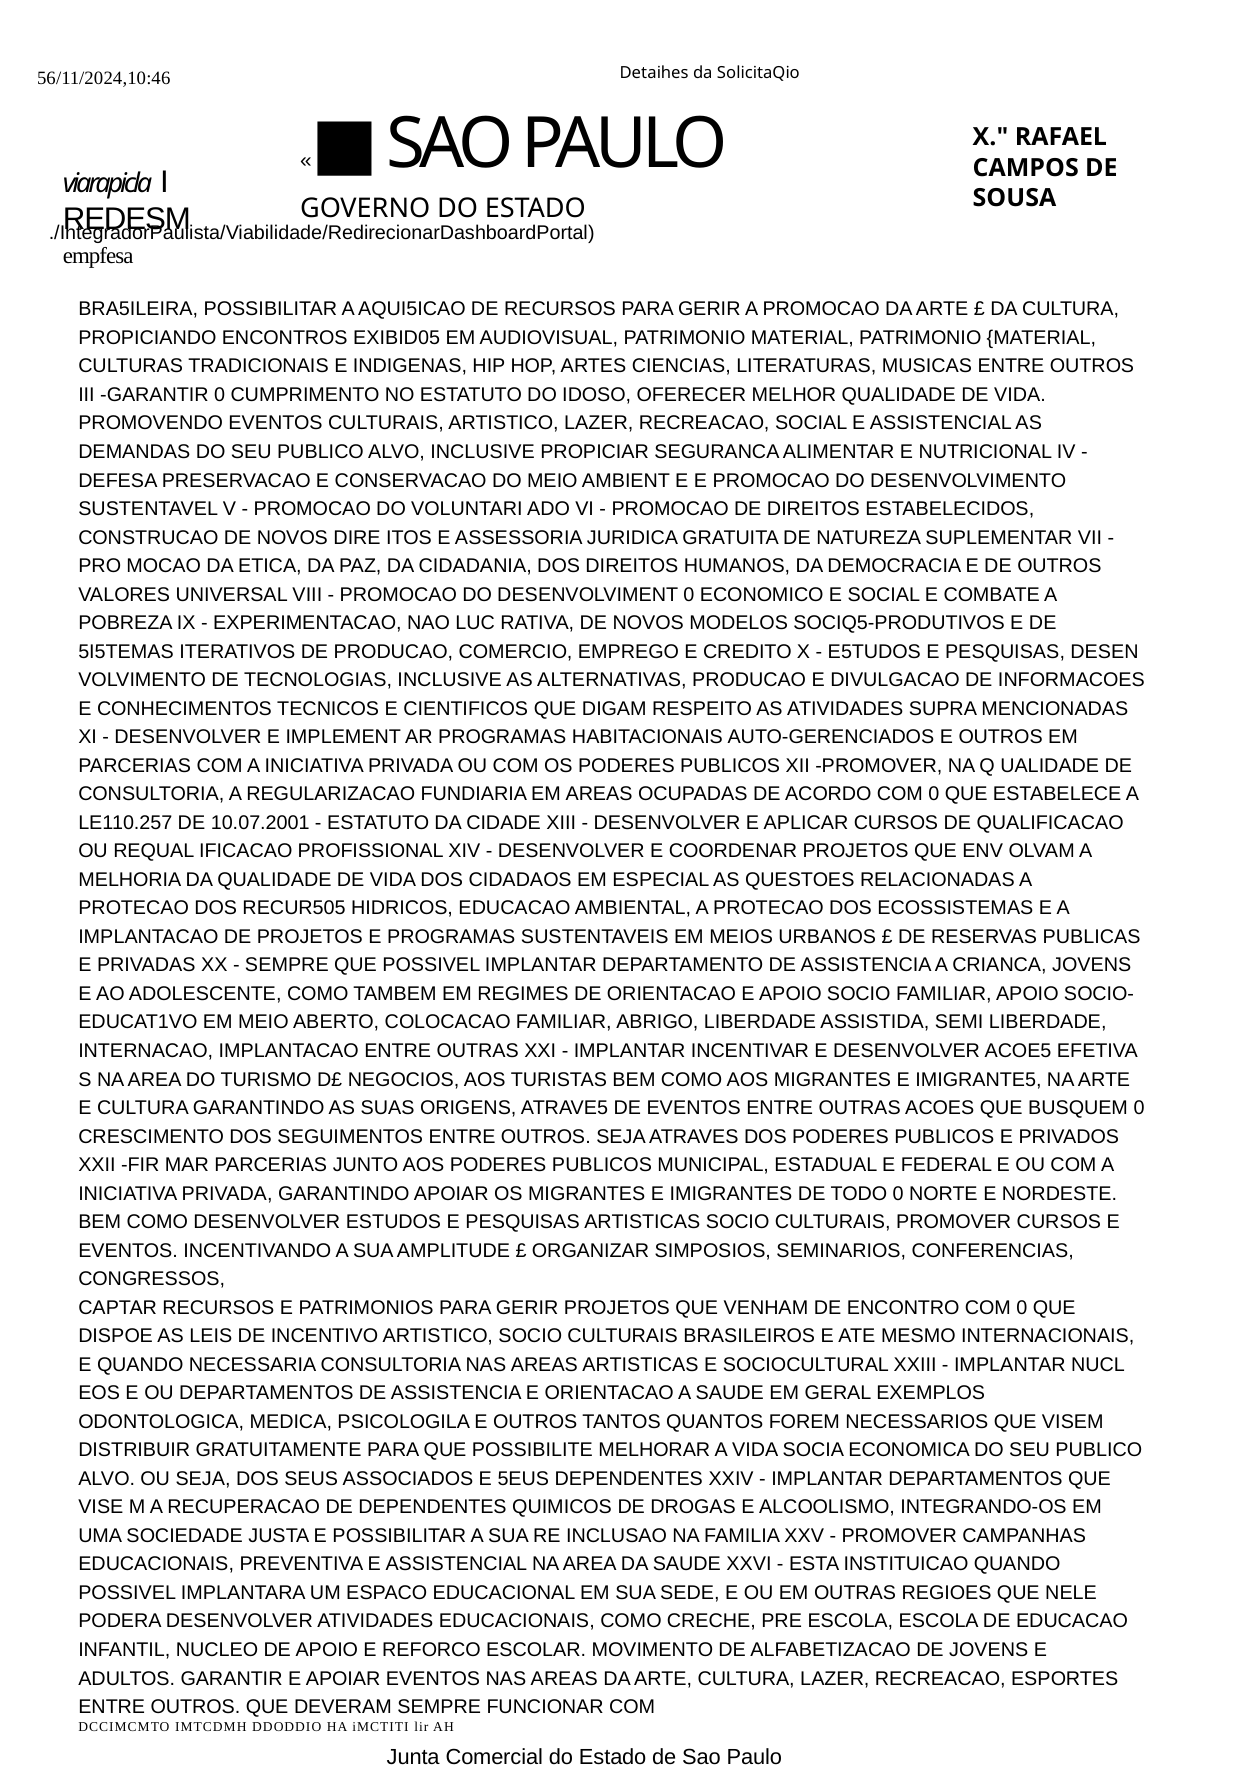

Detaihes da SolicitaQio
56/11/2024,10:46
«■ SAO PAULO
GOVERNO DO ESTADO
X." RAFAEL
CAMPOS DE
SOUSA
viarapicla I redesm
empfesa
./IntegradorPaulista/Viabilidade/RedirecionarDashboardPortal)
BRA5ILEIRA, POSSIBILITAR A AQUI5ICAO DE RECURSOS PARA GERIR A PROMOCAO DA ARTE £ DA CULTURA, PROPICIANDO ENCONTROS EXIBID05 EM AUDIOVISUAL, PATRIMONIO MATERIAL, PATRIMONIO {MATERIAL, CULTURAS TRADICIONAIS E INDIGENAS, HIP HOP, ARTES CIENCIAS, LITERATURAS, MUSICAS ENTRE OUTROS III -GARANTIR 0 CUMPRIMENTO NO ESTATUTO DO IDOSO, OFERECER MELHOR QUALIDADE DE VIDA. PROMOVENDO EVENTOS CULTURAIS, ARTISTICO, LAZER, RECREACAO, SOCIAL E ASSISTENCIAL AS DEMANDAS DO SEU PUBLICO ALVO, INCLUSIVE PROPICIAR SEGURANCA ALIMENTAR E NUTRICIONAL IV - DEFESA PRESERVACAO E CONSERVACAO DO MEIO AMBIENT E E PROMOCAO DO DESENVOLVIMENTO SUSTENTAVEL V - PROMOCAO DO VOLUNTARI ADO VI - PROMOCAO DE DIREITOS ESTABELECIDOS, CONSTRUCAO DE NOVOS DIRE ITOS E ASSESSORIA JURIDICA GRATUITA DE NATUREZA SUPLEMENTAR VII - PRO MOCAO DA ETICA, DA PAZ, DA CIDADANIA, DOS DIREITOS HUMANOS, DA DEMOCRACIA E DE OUTROS VALORES UNIVERSAL VIII - PROMOCAO DO DESENVOLVIMENT 0 ECONOMICO E SOCIAL E COMBATE A POBREZA IX - EXPERIMENTACAO, NAO LUC RATIVA, DE NOVOS MODELOS SOCIQ5-PRODUTIVOS E DE 5I5TEMAS ITERATIVOS DE PRODUCAO, COMERCIO, EMPREGO E CREDITO X - E5TUDOS E PESQUISAS, DESEN VOLVIMENTO DE TECNOLOGIAS, INCLUSIVE AS ALTERNATIVAS, PRODUCAO E DIVULGACAO DE INFORMACOES E CONHECIMENTOS TECNICOS E CIENTIFICOS QUE DIGAM RESPEITO AS ATIVIDADES SUPRA MENCIONADAS XI - DESENVOLVER E IMPLEMENT AR PROGRAMAS HABITACIONAIS AUTO-GERENCIADOS E OUTROS EM PARCERIAS COM A INICIATIVA PRIVADA OU COM OS PODERES PUBLICOS XII -PROMOVER, NA Q UALIDADE DE CONSULTORIA, A REGULARIZACAO FUNDIARIA EM AREAS OCUPADAS DE ACORDO COM 0 QUE ESTABELECE A LE110.257 DE 10.07.2001 - ESTATUTO DA CIDADE XIII - DESENVOLVER E APLICAR CURSOS DE QUALIFICACAO OU REQUAL IFICACAO PROFISSIONAL XIV - DESENVOLVER E COORDENAR PROJETOS QUE ENV OLVAM A MELHORIA DA QUALIDADE DE VIDA DOS CIDADAOS EM ESPECIAL AS QUESTOES RELACIONADAS A PROTECAO DOS RECUR505 HIDRICOS, EDUCACAO AMBIENTAL, A PROTECAO DOS ECOSSISTEMAS E A IMPLANTACAO DE PROJETOS E PROGRAMAS SUSTENTAVEIS EM MEIOS URBANOS £ DE RESERVAS PUBLICAS E PRIVADAS XX - SEMPRE QUE POSSIVEL IMPLANTAR DEPARTAMENTO DE ASSISTENCIA A CRIANCA, JOVENS E AO ADOLESCENTE, COMO TAMBEM EM REGIMES DE ORIENTACAO E APOIO SOCIO FAMILIAR, APOIO SOCIO-EDUCAT1VO EM MEIO ABERTO, COLOCACAO FAMILIAR, ABRIGO, LIBERDADE ASSISTIDA, SEMI LIBERDADE, INTERNACAO, IMPLANTACAO ENTRE OUTRAS XXI - IMPLANTAR INCENTIVAR E DESENVOLVER ACOE5 EFETIVA S NA AREA DO TURISMO D£ NEGOCIOS, AOS TURISTAS BEM COMO AOS MIGRANTES E IMIGRANTE5, NA ARTE E CULTURA GARANTINDO AS SUAS ORIGENS, ATRAVE5 DE EVENTOS ENTRE OUTRAS ACOES QUE BUSQUEM 0 CRESCIMENTO DOS SEGUIMENTOS ENTRE OUTROS. SEJA ATRAVES DOS PODERES PUBLICOS E PRIVADOS XXII -FIR MAR PARCERIAS JUNTO AOS PODERES PUBLICOS MUNICIPAL, ESTADUAL E FEDERAL E OU COM A INICIATIVA PRIVADA, GARANTINDO APOIAR OS MIGRANTES E IMIGRANTES DE TODO 0 NORTE E NORDESTE. BEM COMO DESENVOLVER ESTUDOS E PESQUISAS ARTISTICAS SOCIO CULTURAIS, PROMOVER CURSOS E EVENTOS. INCENTIVANDO A SUA AMPLITUDE £ ORGANIZAR SIMPOSIOS, SEMINARIOS, CONFERENCIAS, CONGRESSOS,
CAPTAR RECURSOS E PATRIMONIOS PARA GERIR PROJETOS QUE VENHAM DE ENCONTRO COM 0 QUE DISPOE AS LEIS DE INCENTIVO ARTISTICO, SOCIO CULTURAIS BRASILEIROS E ATE MESMO INTERNACIONAIS, E QUANDO NECESSARIA CONSULTORIA NAS AREAS ARTISTICAS E SOCIOCULTURAL XXIII - IMPLANTAR NUCL EOS E OU DEPARTAMENTOS DE ASSISTENCIA E ORIENTACAO A SAUDE EM GERAL EXEMPLOS ODONTOLOGICA, MEDICA, PSICOLOGILA E OUTROS TANTOS QUANTOS FOREM NECESSARIOS QUE VISEM DISTRIBUIR GRATUITAMENTE PARA QUE POSSIBILITE MELHORAR A VIDA SOCIA ECONOMICA DO SEU PUBLICO ALVO. OU SEJA, DOS SEUS ASSOCIADOS E 5EUS DEPENDENTES XXIV - IMPLANTAR DEPARTAMENTOS QUE VISE M A RECUPERACAO DE DEPENDENTES QUIMICOS DE DROGAS E ALCOOLISMO, INTEGRANDO-OS EM UMA SOCIEDADE JUSTA E POSSIBILITAR A SUA RE INCLUSAO NA FAMILIA XXV - PROMOVER CAMPANHAS EDUCACIONAIS, PREVENTIVA E ASSISTENCIAL NA AREA DA SAUDE XXVI - ESTA INSTITUICAO QUANDO POSSIVEL IMPLANTARA UM ESPACO EDUCACIONAL EM SUA SEDE, E OU EM OUTRAS REGIOES QUE NELE PODERA DESENVOLVER ATIVIDADES EDUCACIONAIS, COMO CRECHE, PRE ESCOLA, ESCOLA DE EDUCACAO INFANTIL, NUCLEO DE APOIO E REFORCO ESCOLAR. MOVIMENTO DE ALFABETIZACAO DE JOVENS E ADULTOS. GARANTIR E APOIAR EVENTOS NAS AREAS DA ARTE, CULTURA, LAZER, RECREACAO, ESPORTES ENTRE OUTROS. QUE DEVERAM SEMPRE FUNCIONAR COM
DCCIMCMTO IMTCDMH DDODDIO HA iMCTITI lir AH
Junta Comercial do Estado de Sao Paulo
VGRSAO 1.0.4.678 -€